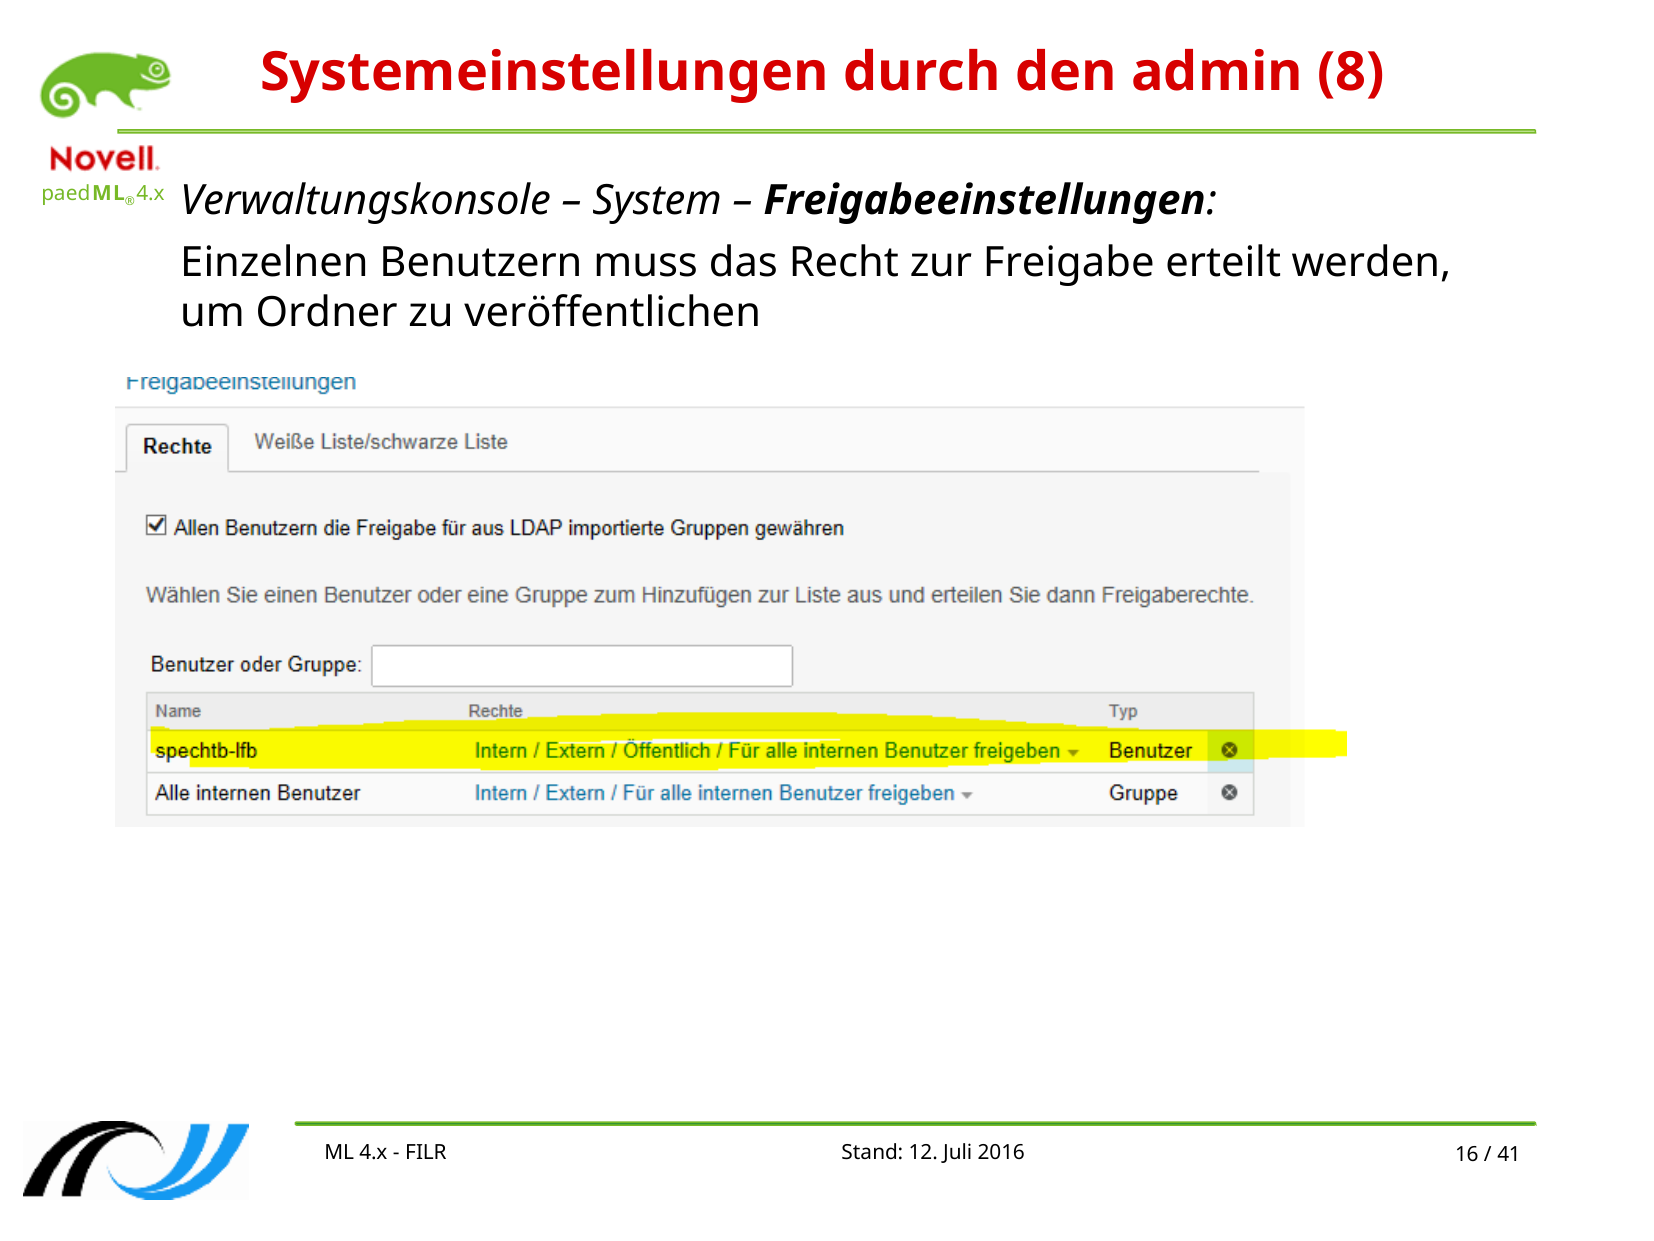

# Systemeinstellungen durch den admin (8)
Verwaltungskonsole – System – Freigabeeinstellungen:
Einzelnen Benutzern muss das Recht zur Freigabe erteilt werden, um Ordner zu veröffentlichen
ML 4.x - FILR
12. Juli 2016
16